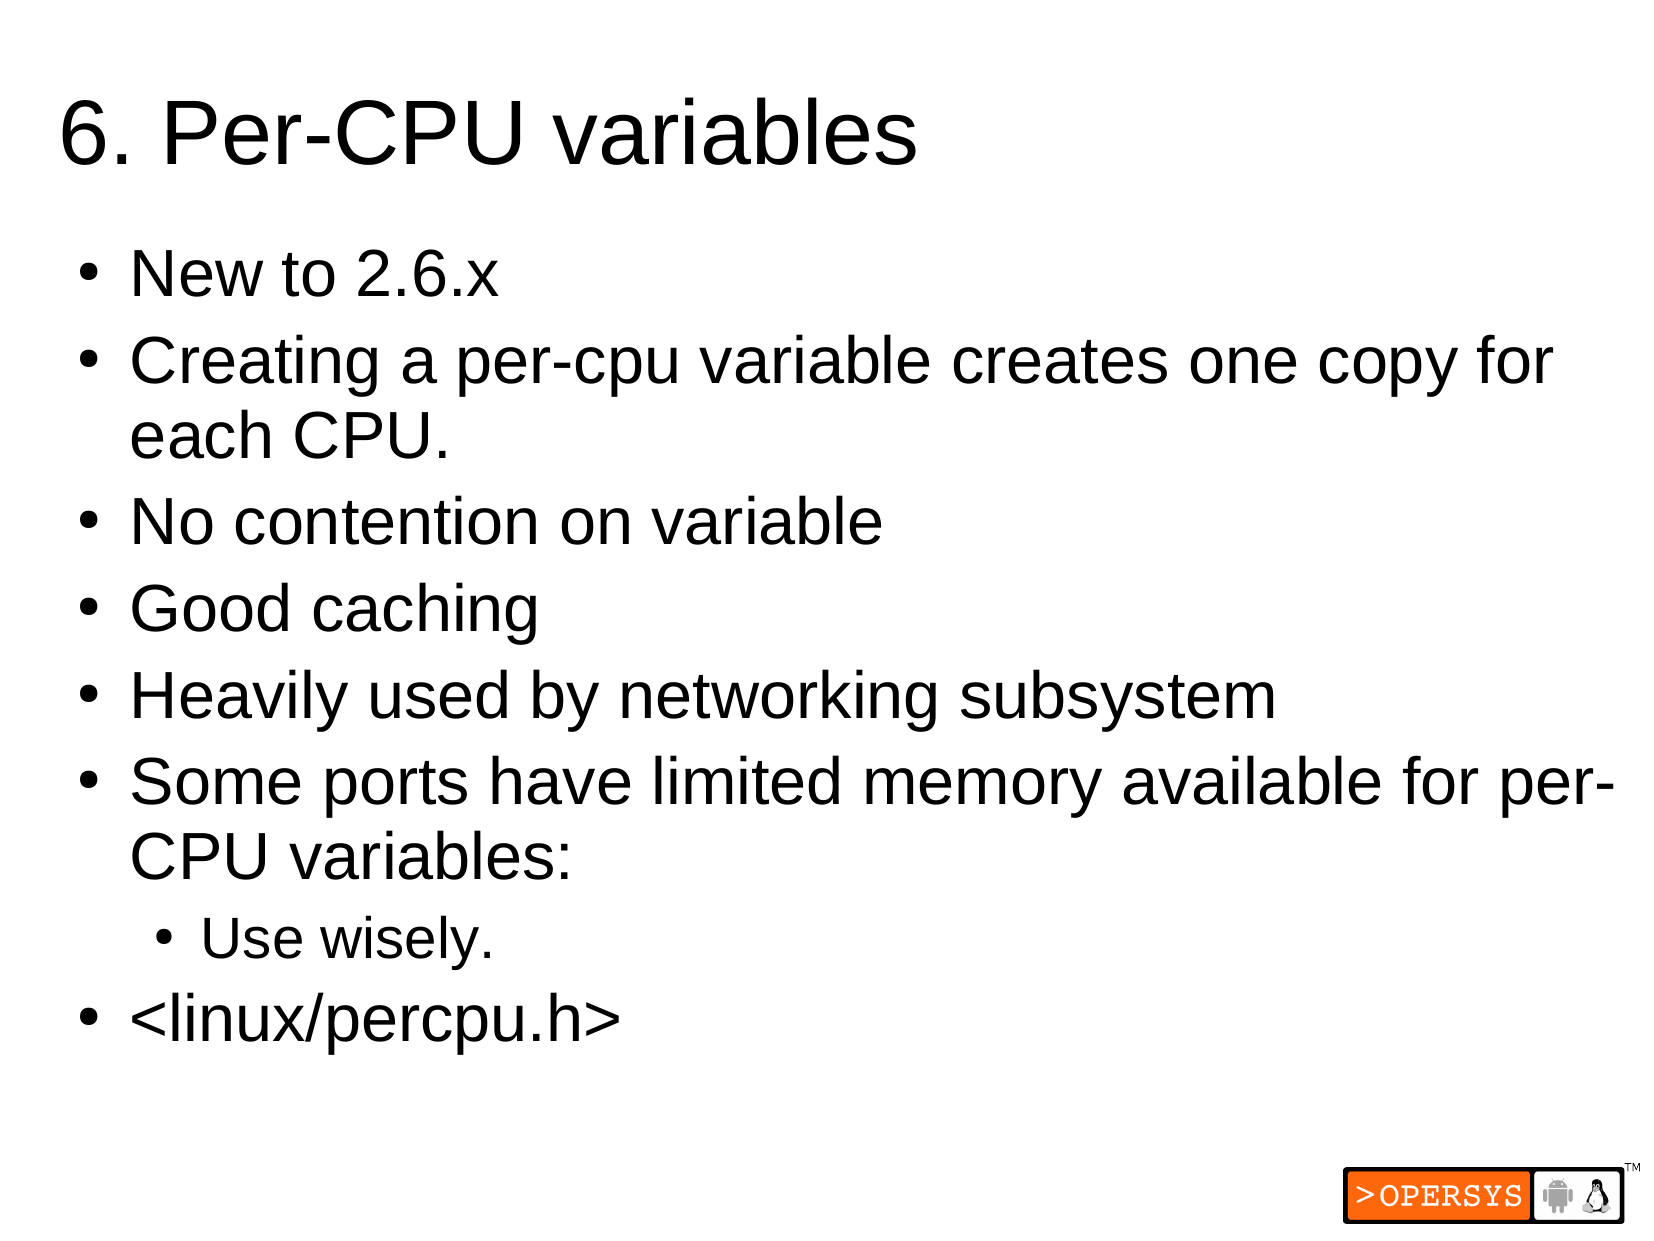

# 6. Per-CPU variables
New to 2.6.x
Creating a per-cpu variable creates one copy for each CPU.
No contention on variable
Good caching
Heavily used by networking subsystem
Some ports have limited memory available for per-CPU variables:
Use wisely.
<linux/percpu.h>